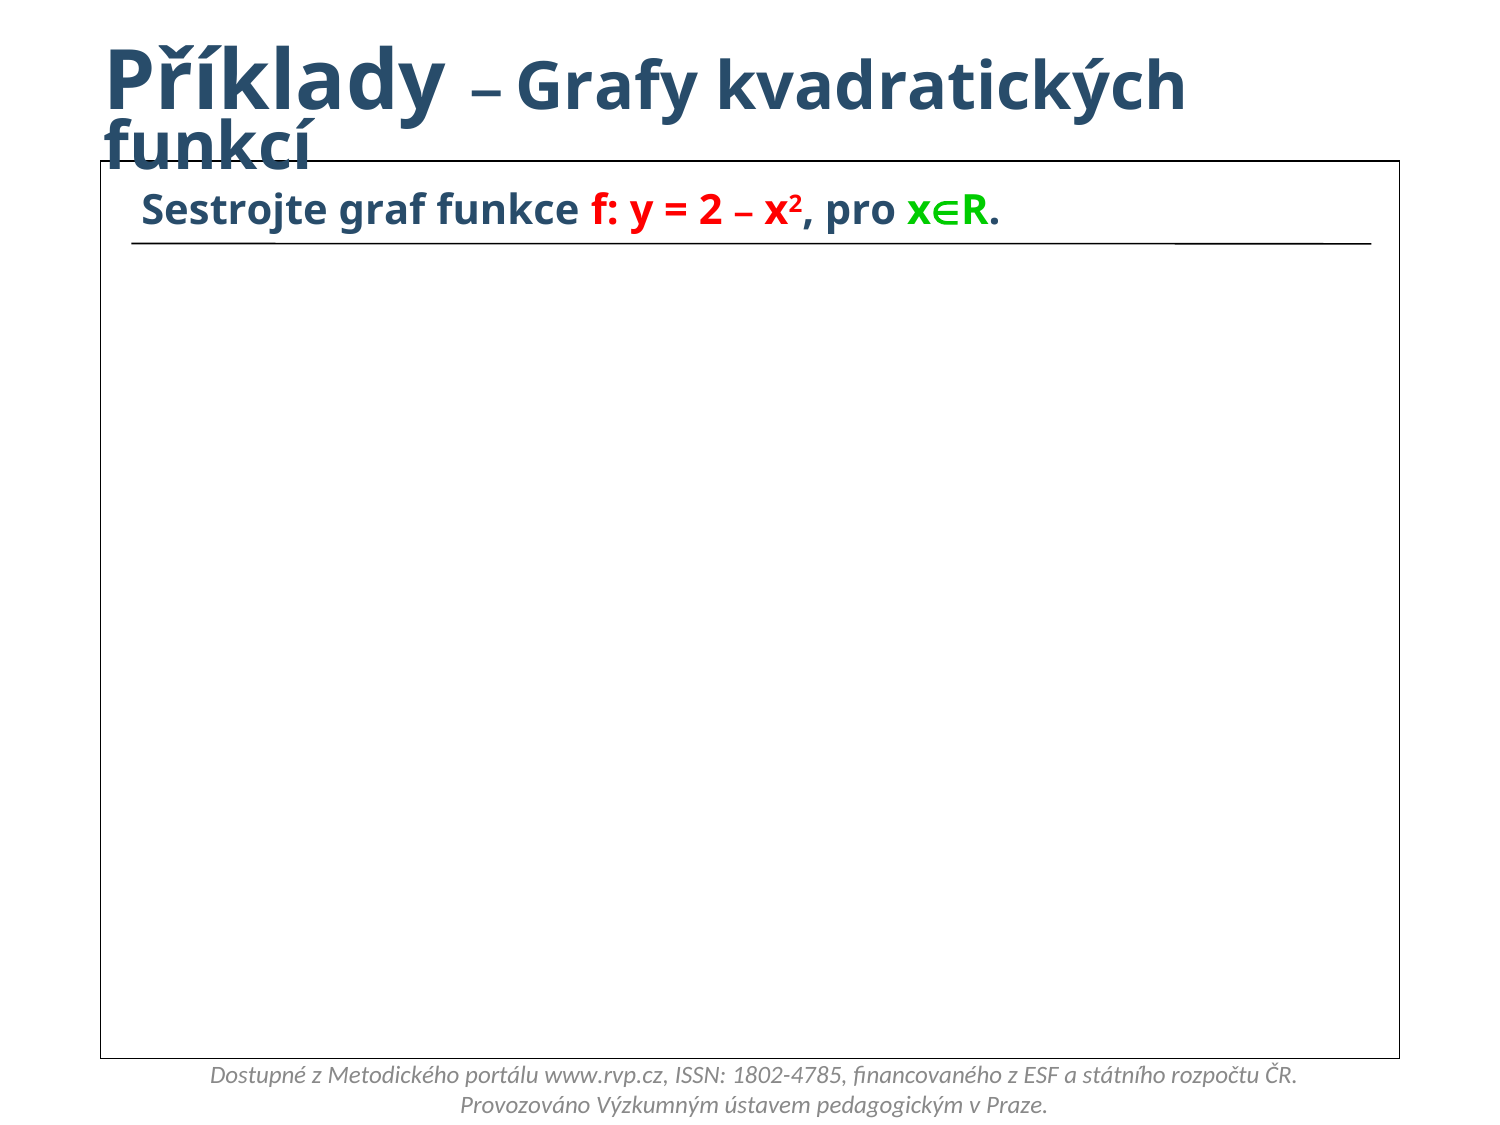

# Příklady – Grafy kvadratických funkcí
Sestrojte graf funkce f: y = 2 – x2, pro xR.